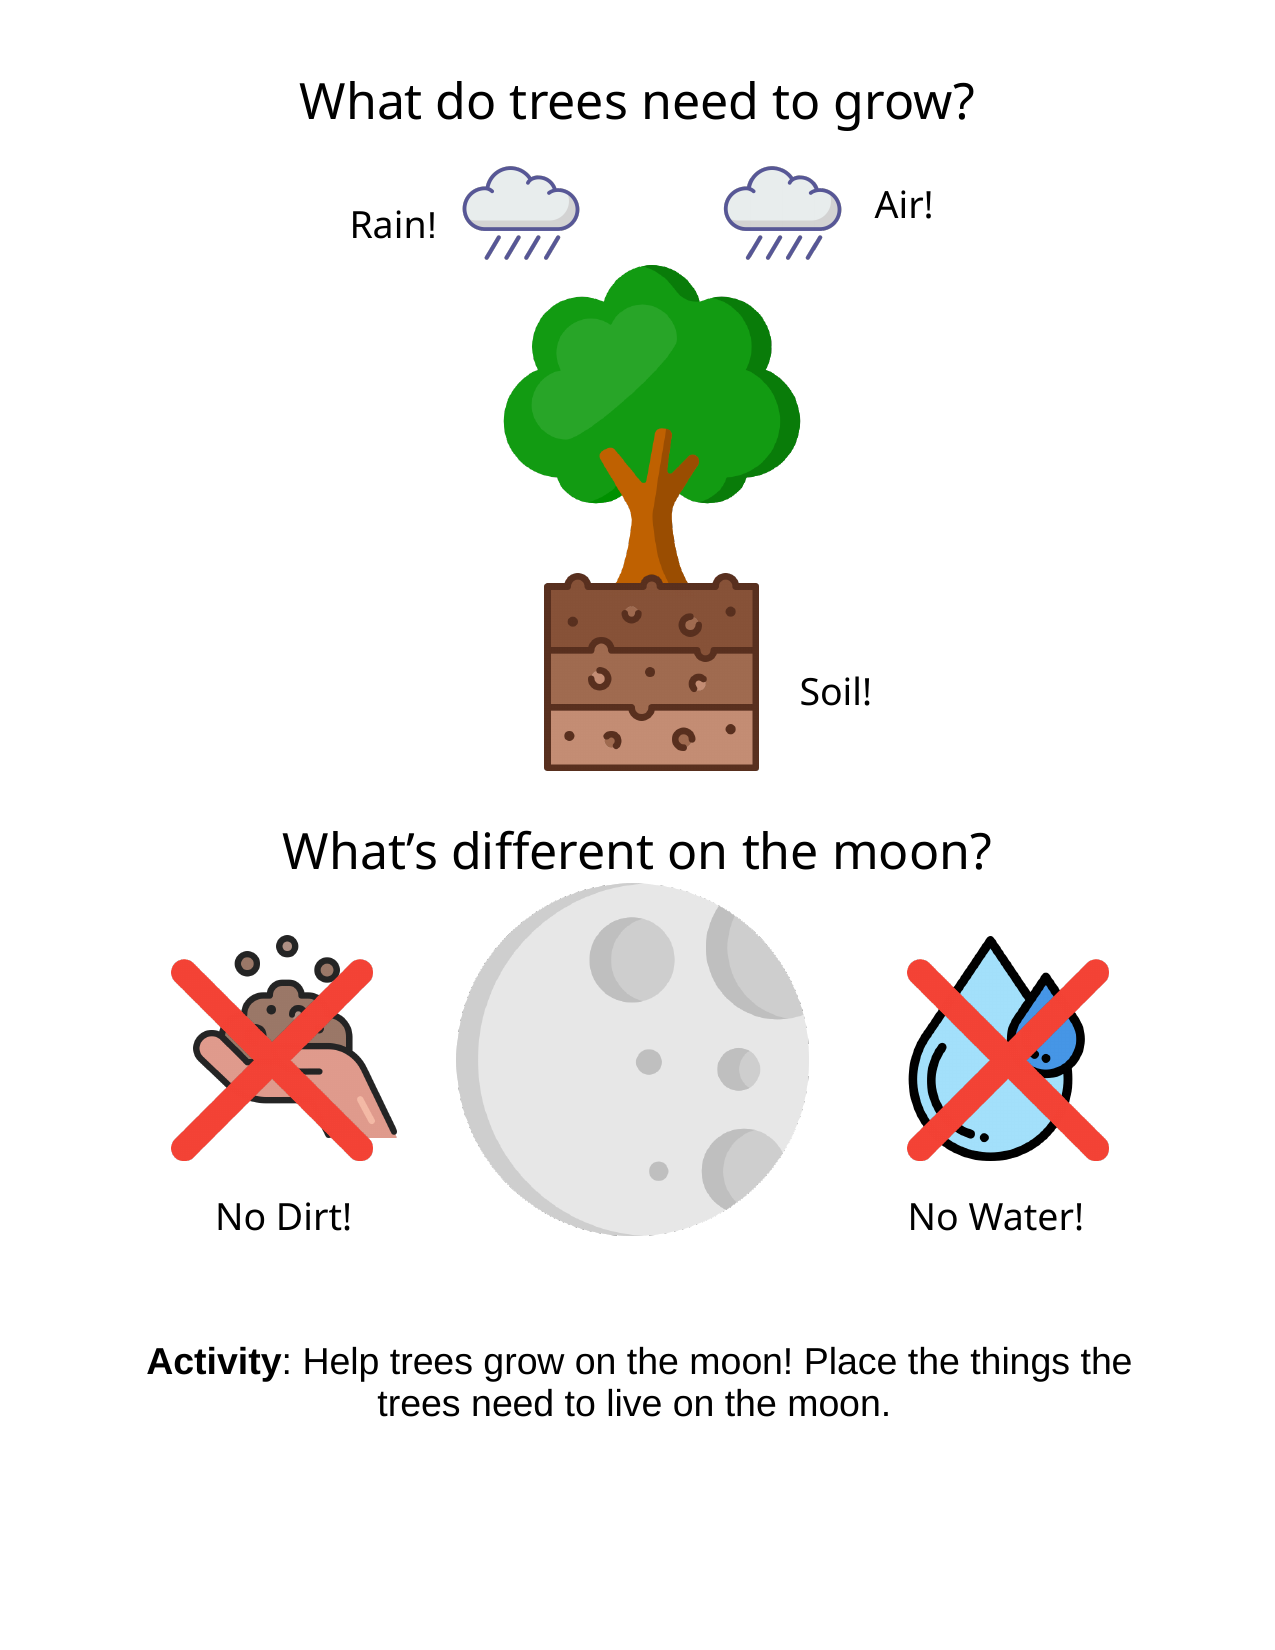

What do trees need to grow?
Air!
Rain!
Soil!
What’s different on the moon?
No Dirt!
No Water!
Activity: Help trees grow on the moon! Place the things the trees need to live on the moon.